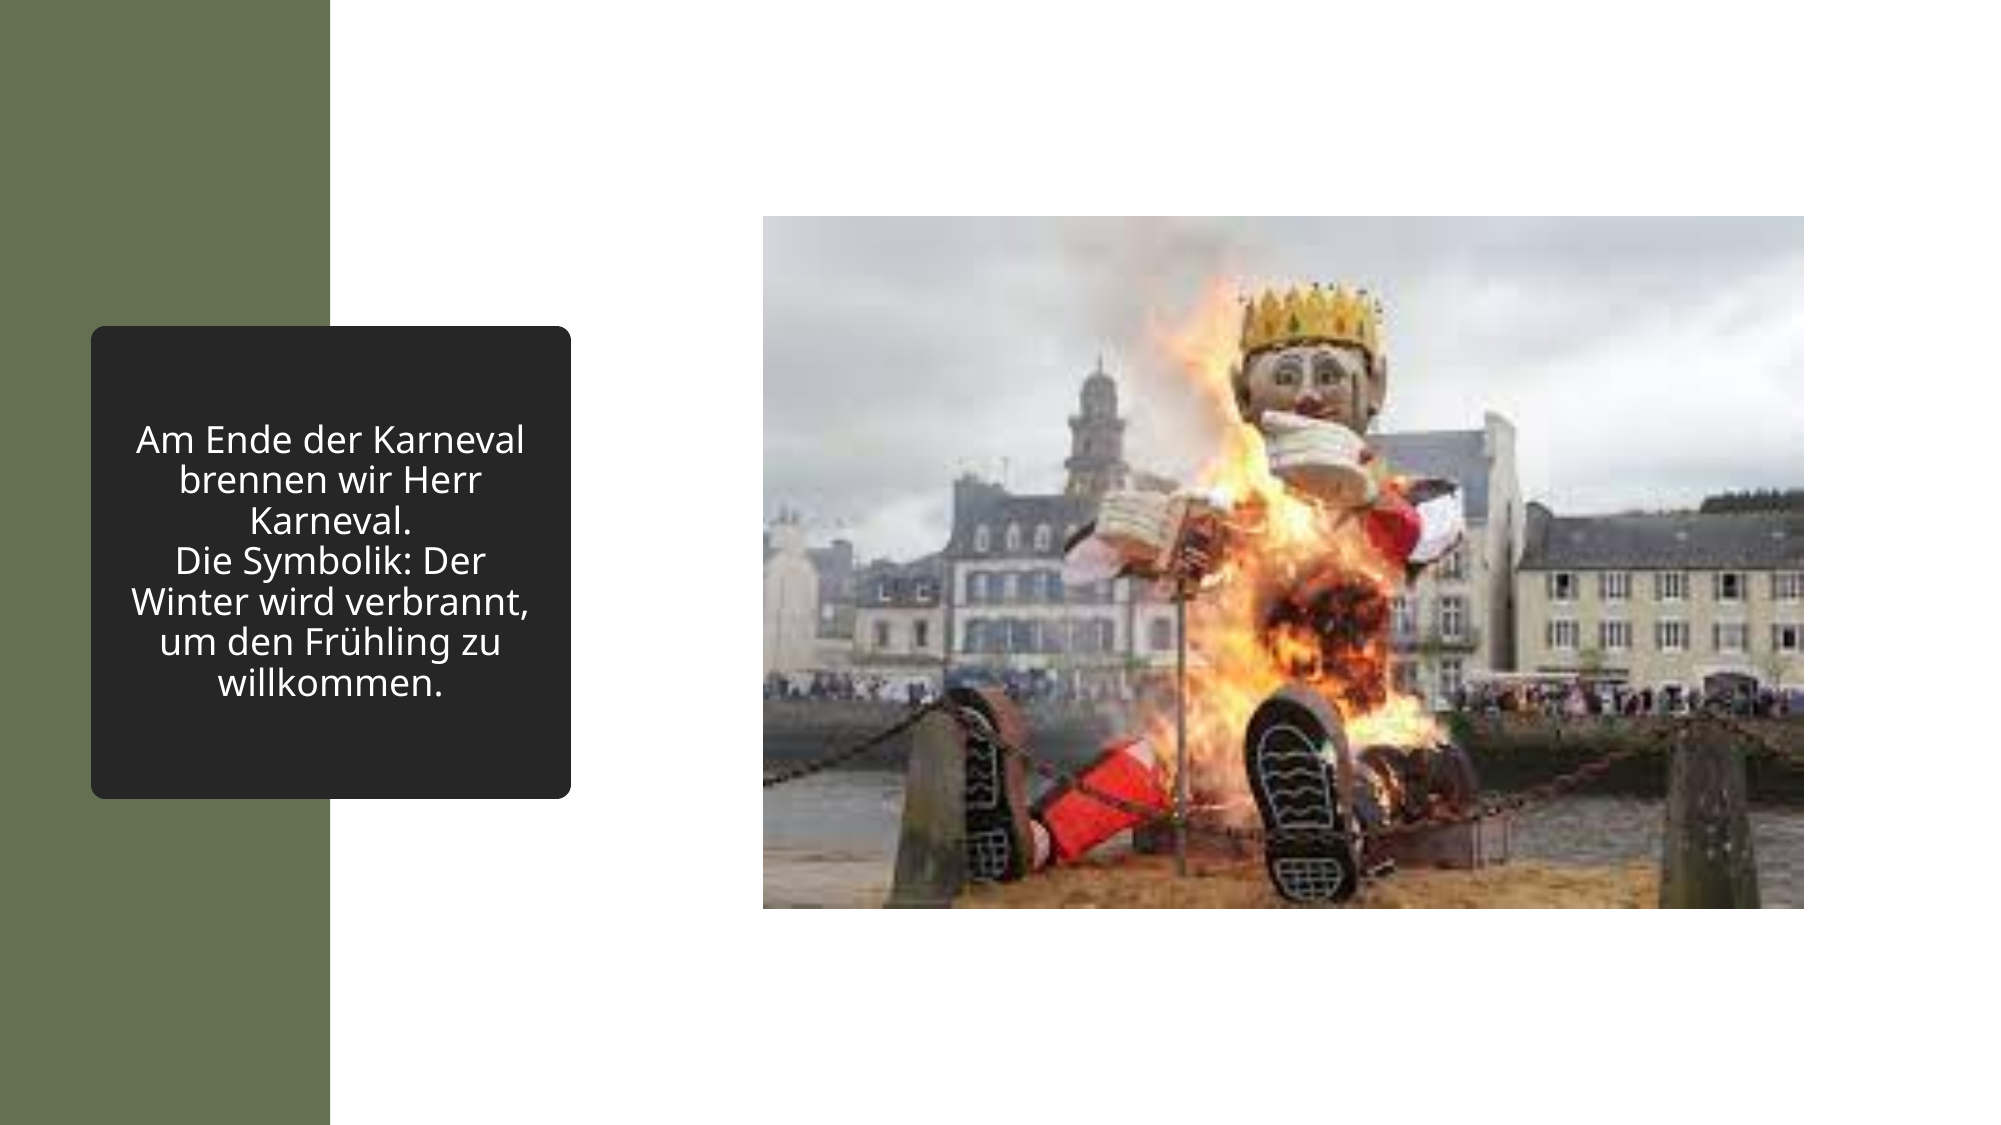

# Am Ende der Karneval brennen wir Herr Karneval. Die Symbolik: Der Winter wird verbrannt, um den Frühling zu willkommen.